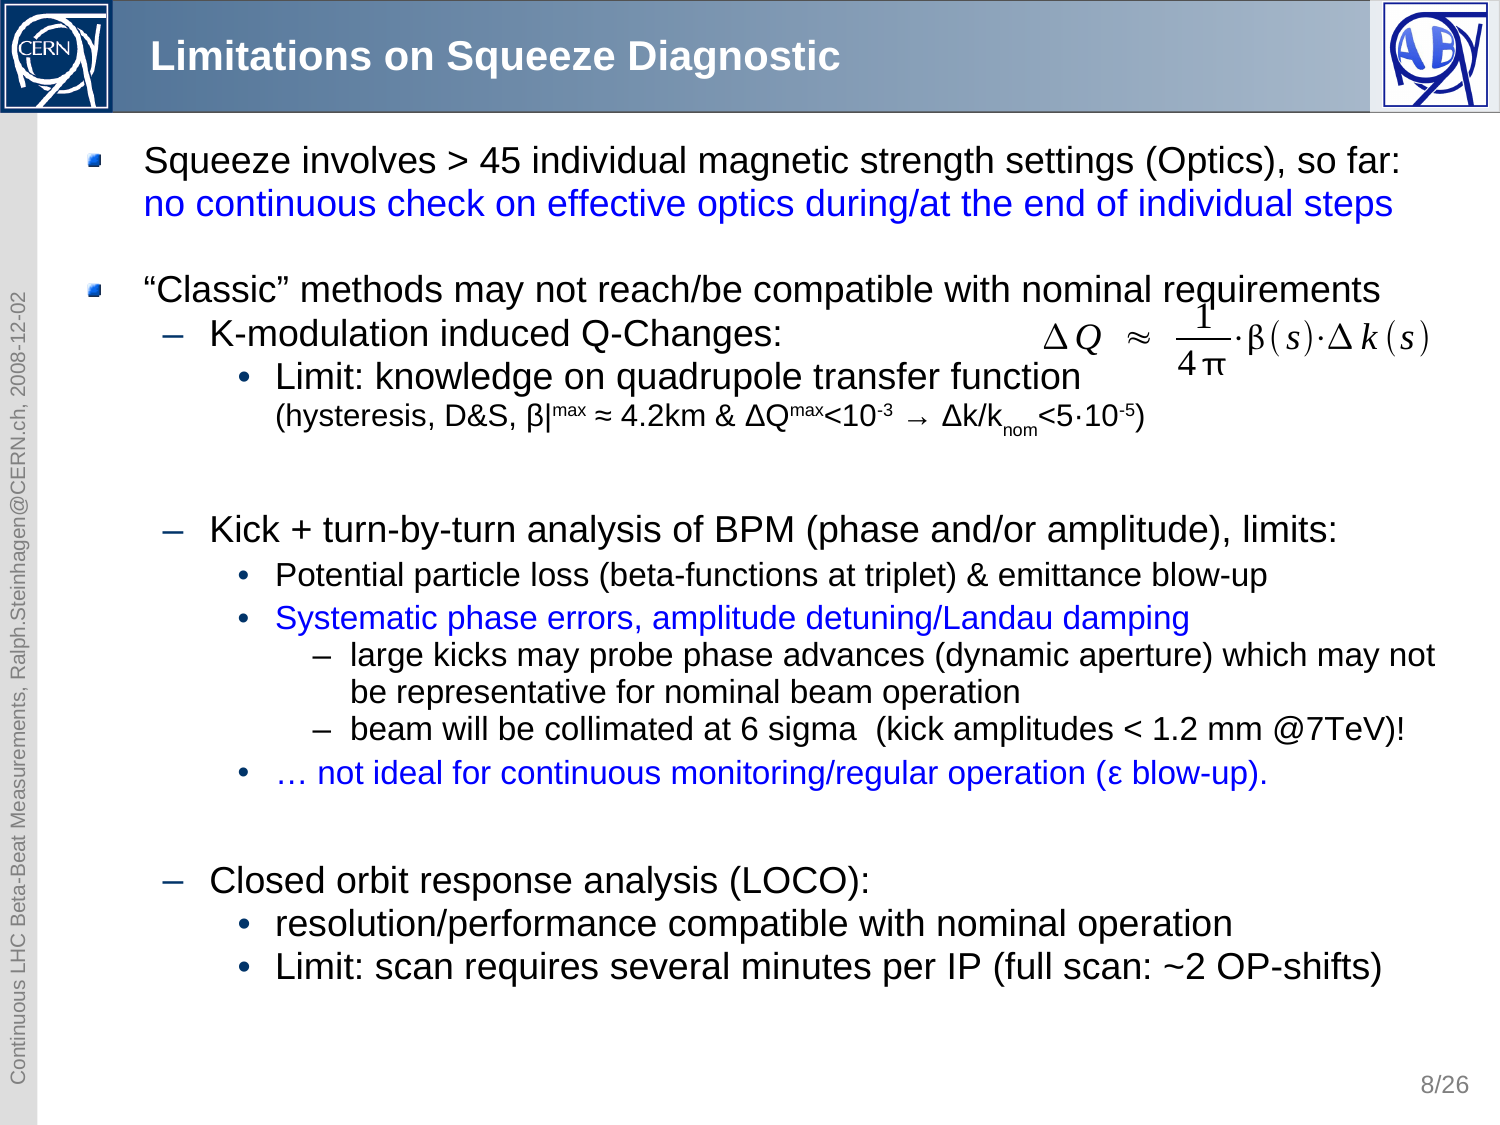

# Limitations on Squeeze Diagnostic
Squeeze involves > 45 individual magnetic strength settings (Optics), so far: no continuous check on effective optics during/at the end of individual steps
“Classic” methods may not reach/be compatible with nominal requirements
K-modulation induced Q-Changes:
Limit: knowledge on quadrupole transfer function		(hysteresis, D&S, β|max ≈ 4.2km & ΔQmax<10-3 → Δk/knom<5·10-5)
Kick + turn-by-turn analysis of BPM (phase and/or amplitude), limits:
Potential particle loss (beta-functions at triplet) & emittance blow-up
Systematic phase errors, amplitude detuning/Landau damping
large kicks may probe phase advances (dynamic aperture) which may not be representative for nominal beam operation
beam will be collimated at 6 sigma (kick amplitudes < 1.2 mm @7TeV)!
… not ideal for continuous monitoring/regular operation (ε blow-up).
Closed orbit response analysis (LOCO):
resolution/performance compatible with nominal operation
Limit: scan requires several minutes per IP (full scan: ~2 OP-shifts)